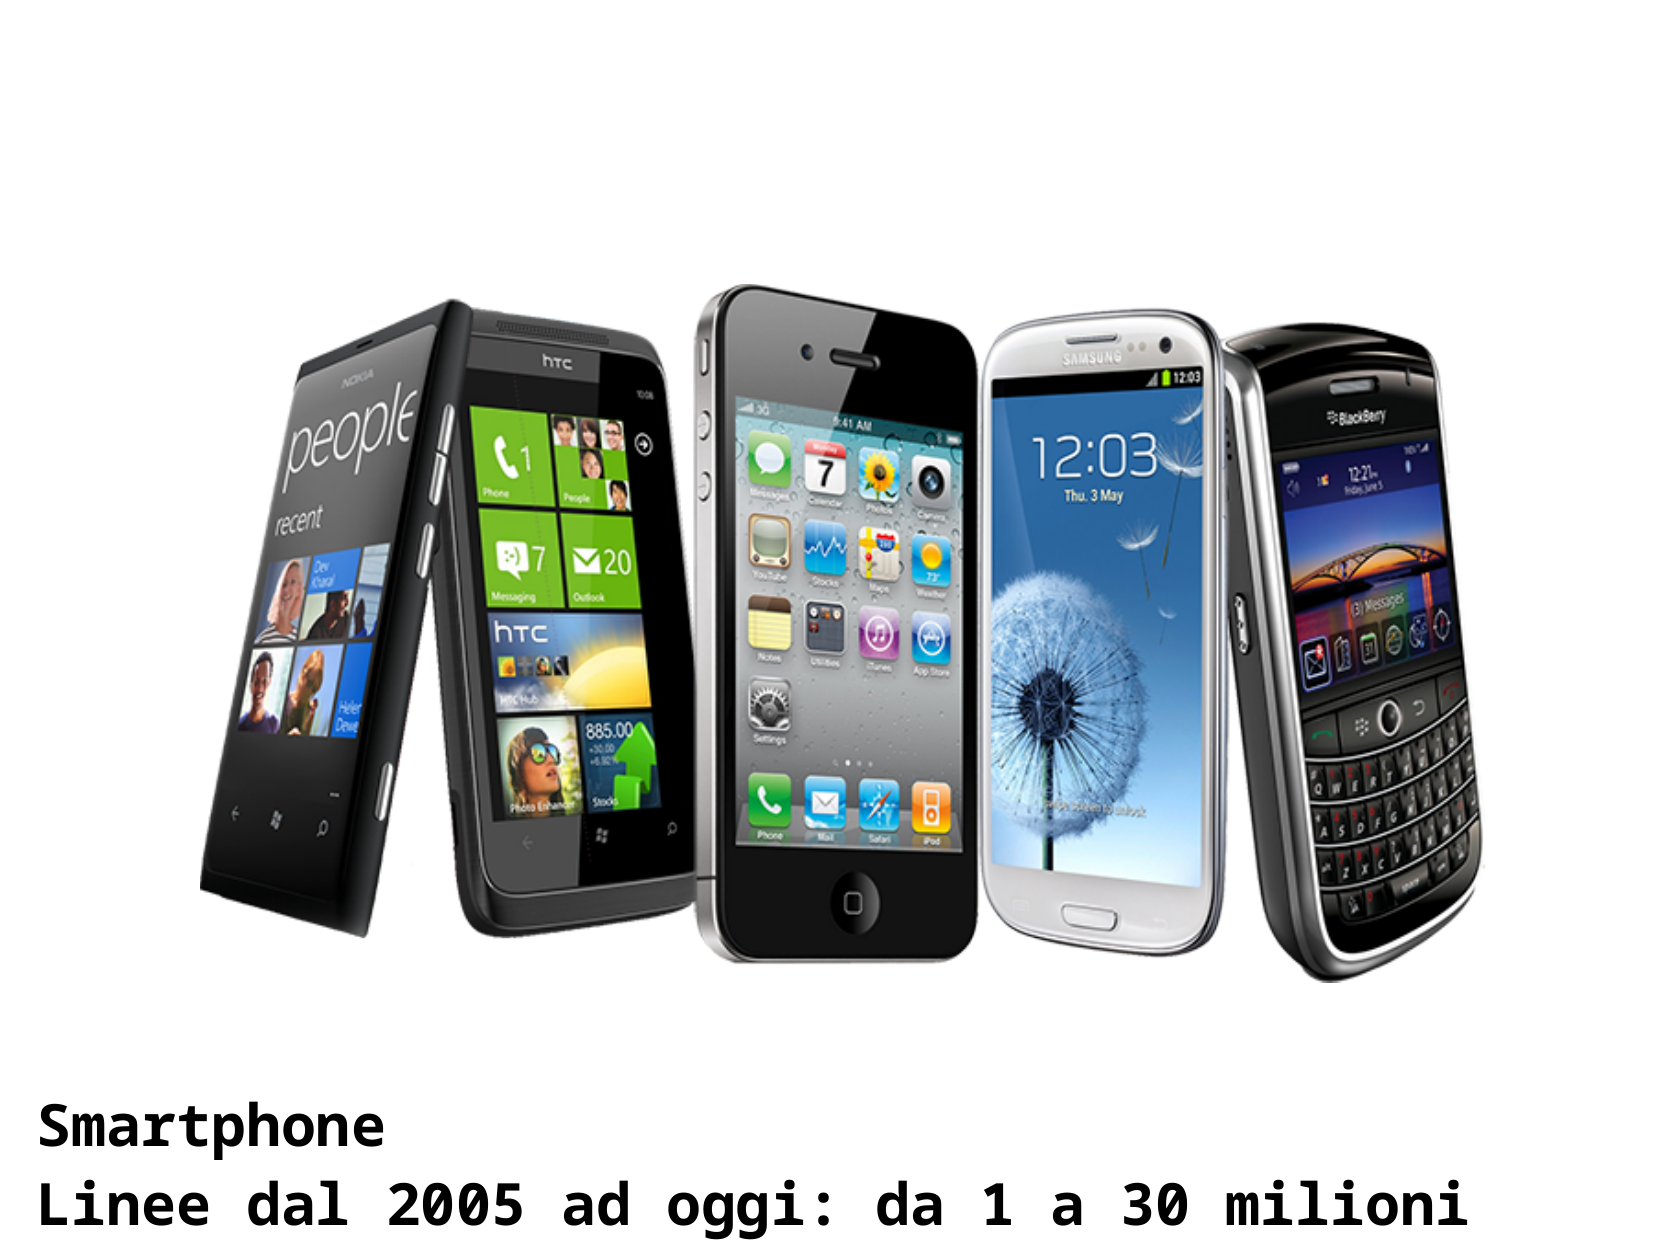

Smartphone
Linee dal 2005 ad oggi: da 1 a 30 milioni